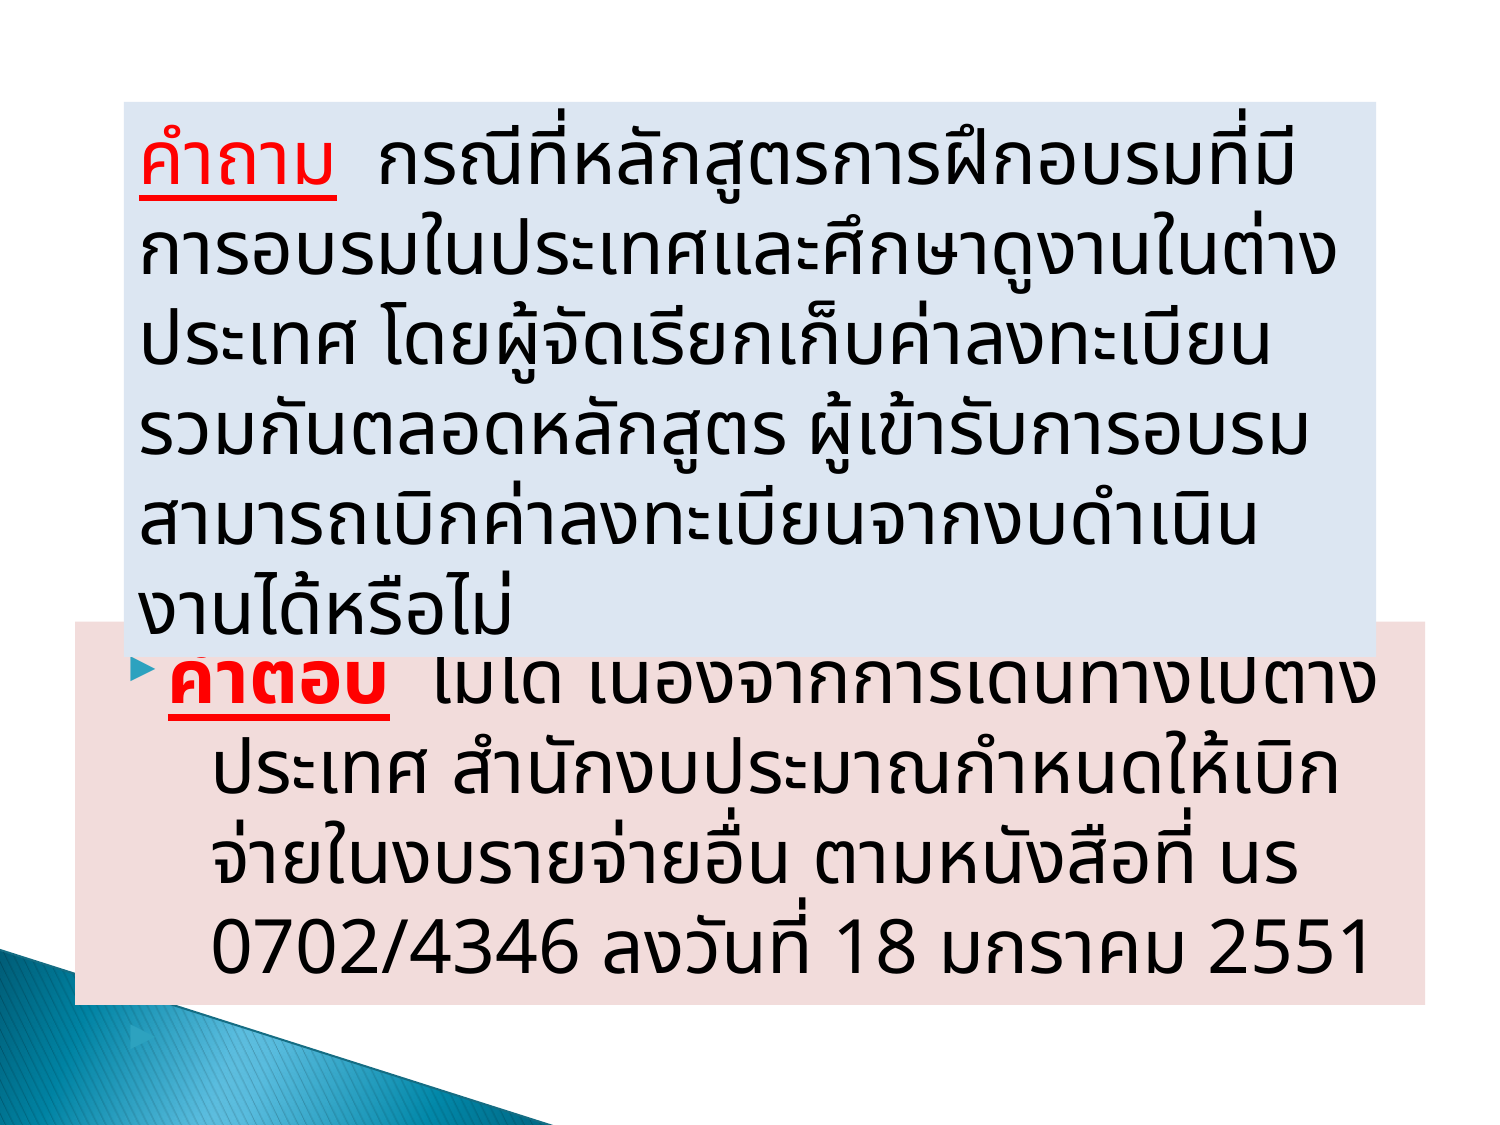

คำถาม  กรณีที่หลักสูตรการฝึกอบรมที่มีการอบรมในประเทศและศึกษาดูงานในต่างประเทศ โดยผู้จัดเรียกเก็บค่าลงทะเบียนรวมกันตลอดหลักสูตร ผู้เข้ารับการอบรมสามารถเบิกค่าลงทะเบียนจากงบดำเนินงานได้หรือไม่
# คำตอบ  ไม่ได้ เนื่องจากการเดินทางไปต่างประเทศ สำนักงบประมาณกำหนดให้เบิกจ่ายในงบรายจ่ายอื่น ตามหนังสือที่ นร 0702/4346 ลงวันที่ 18 มกราคม 2551